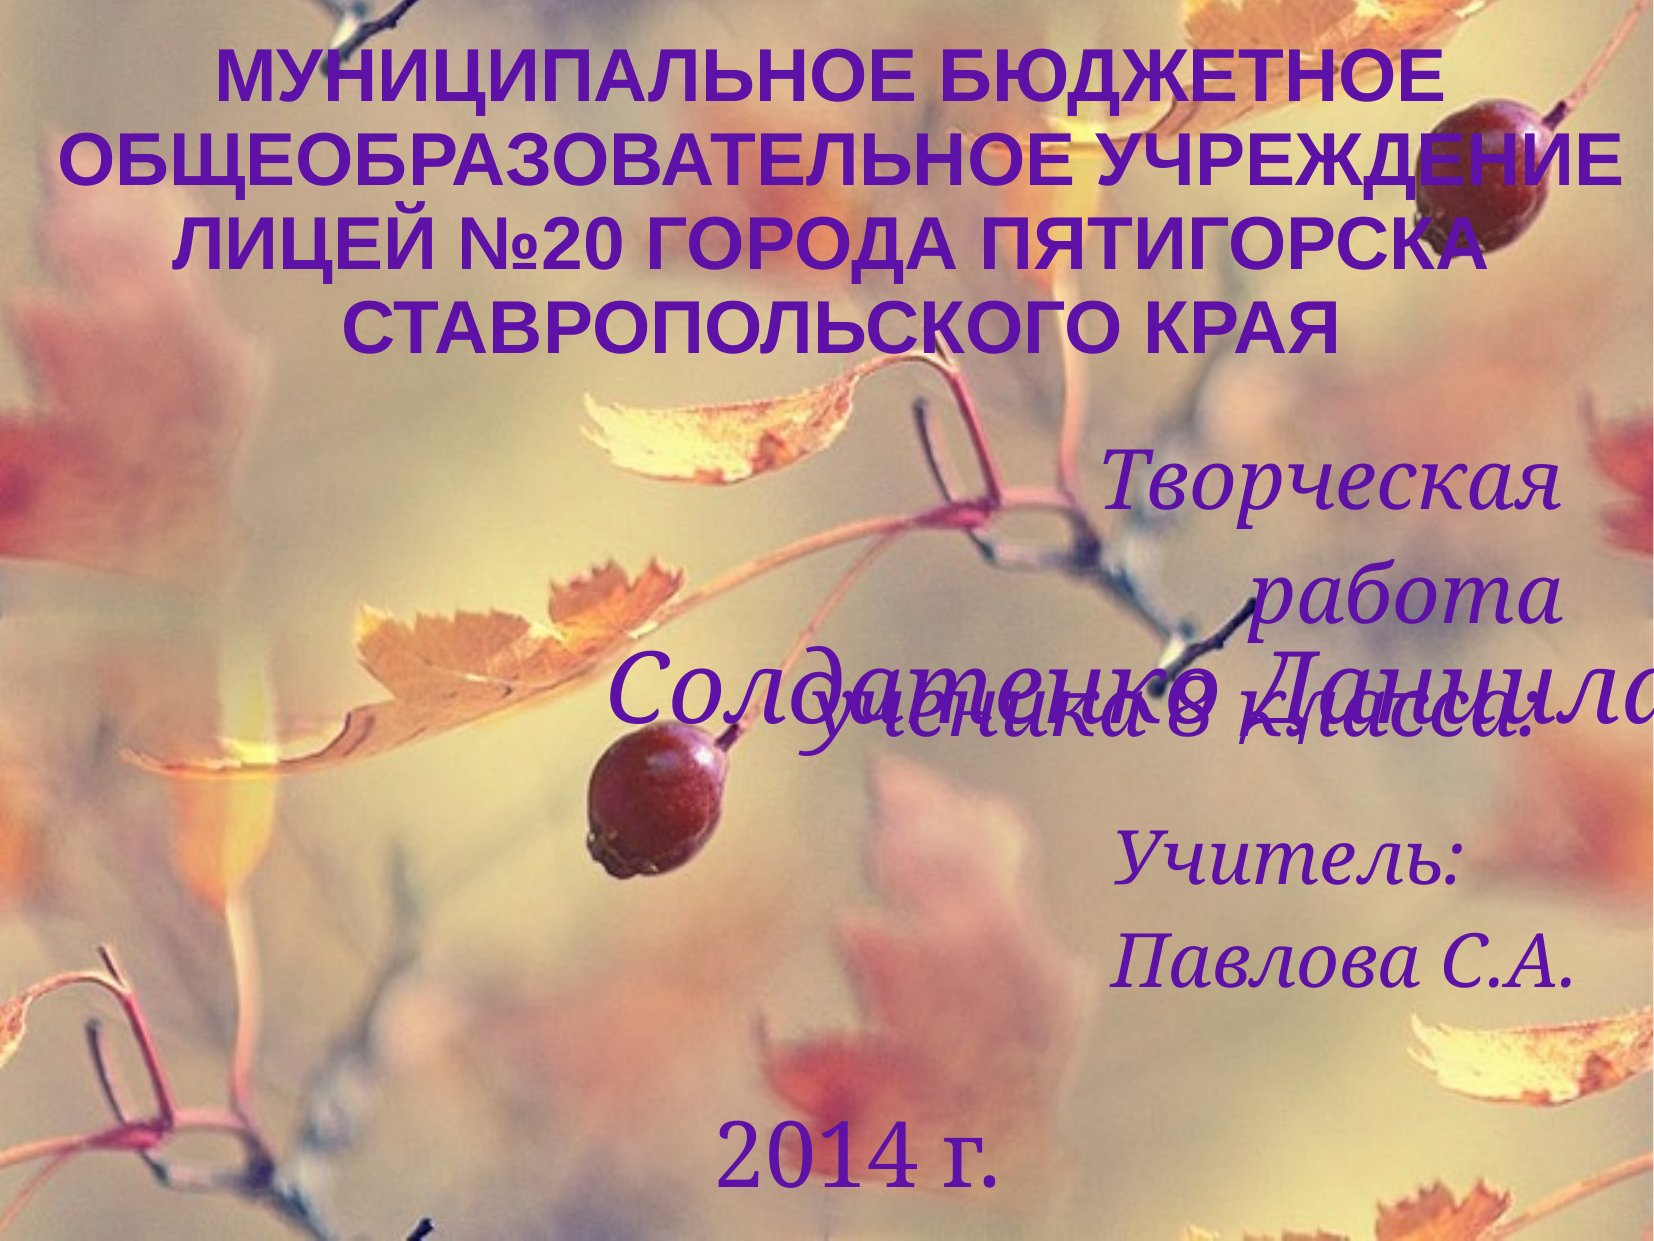

МУНИЦИПАЛЬНОЕ БЮДЖЕТНОЕ
ОБЩЕОБРАЗОВАТЕЛЬНОЕ УЧРЕЖДЕНИЕ
ЛИЦЕЙ №20 ГОРОДА ПЯТИГОРСКА
СТАВРОПОЛЬСКОГО КРАЯ
Творческая работа
ученика 8 класса:
Солдатенко Даниила
Учитель:
Павлова С.А.
2014 г.